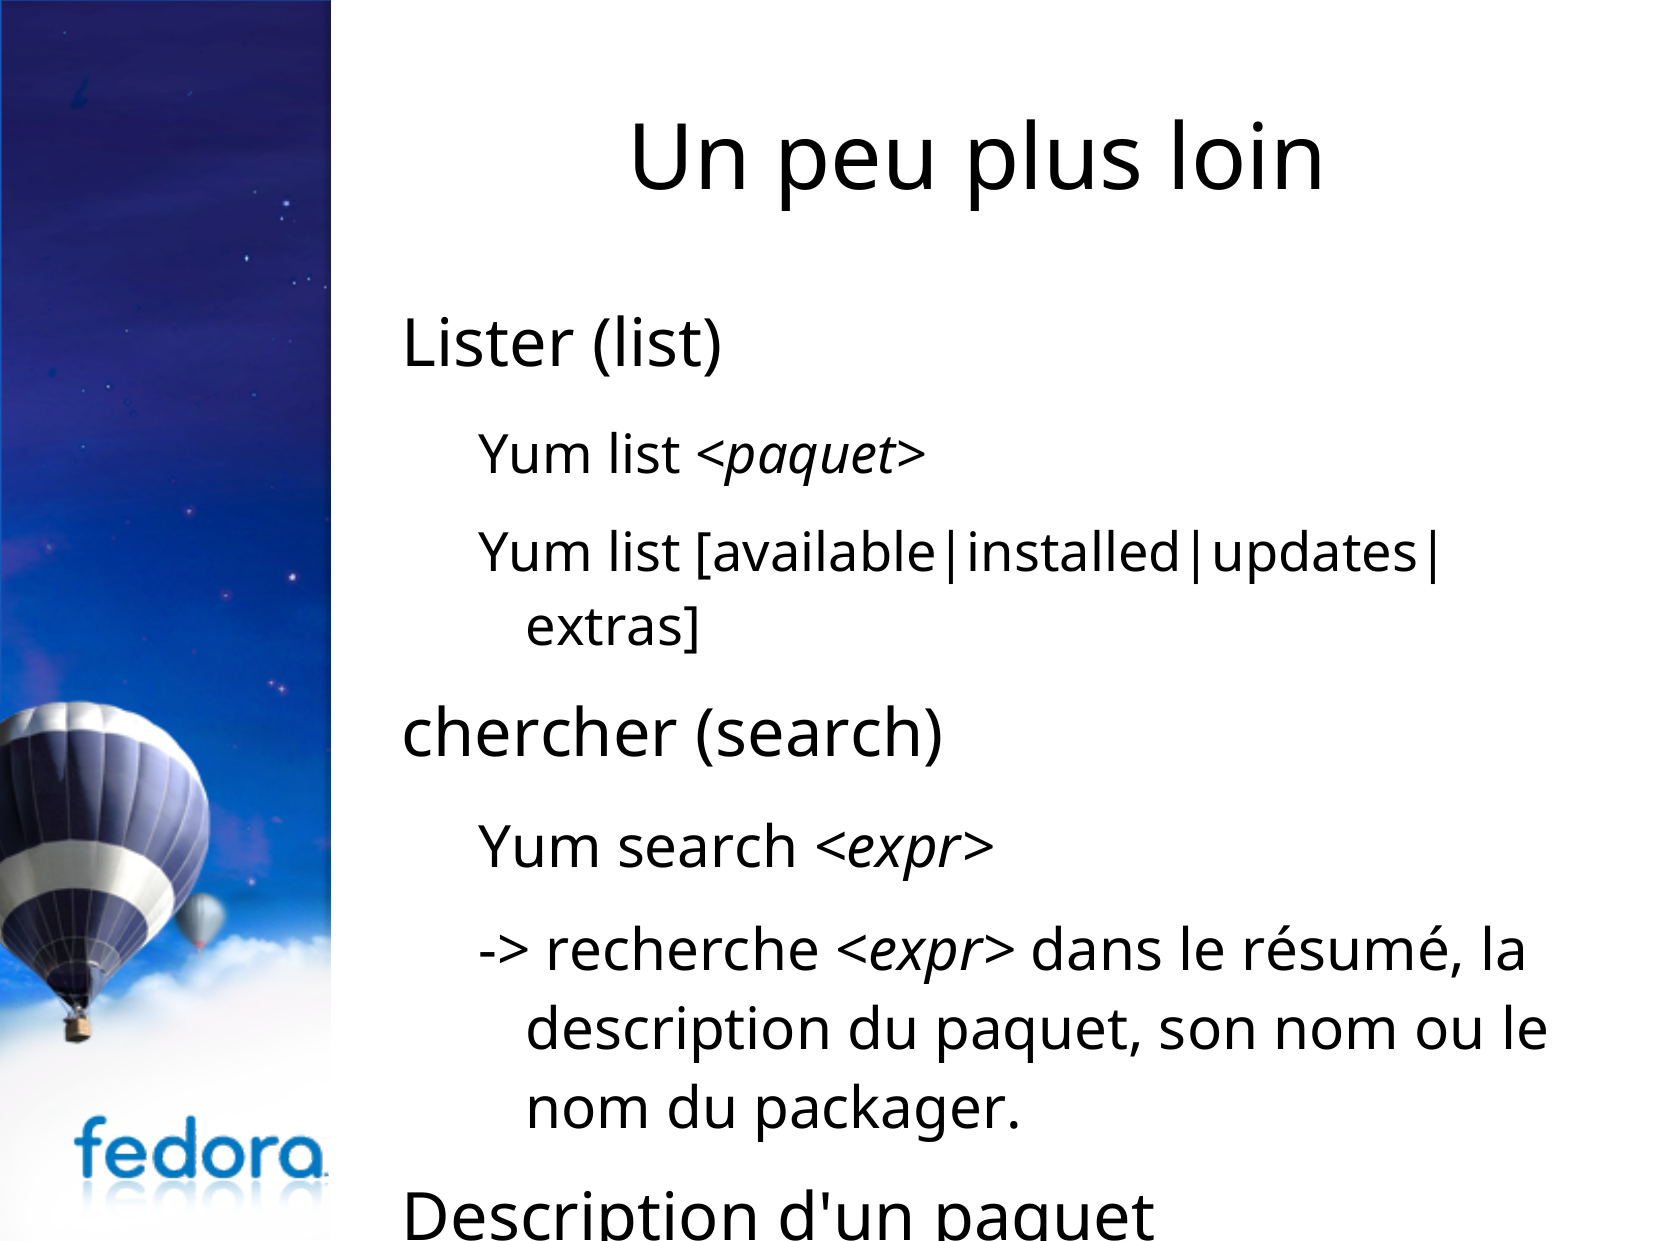

# Un peu plus loin
Lister (list)
Yum list <paquet>
Yum list [available|installed|updates|extras]
chercher (search)
Yum search <expr>
-> recherche <expr> dans le résumé, la description du paquet, son nom ou le nom du packager.
Description d'un paquet
Yum info <paquet>